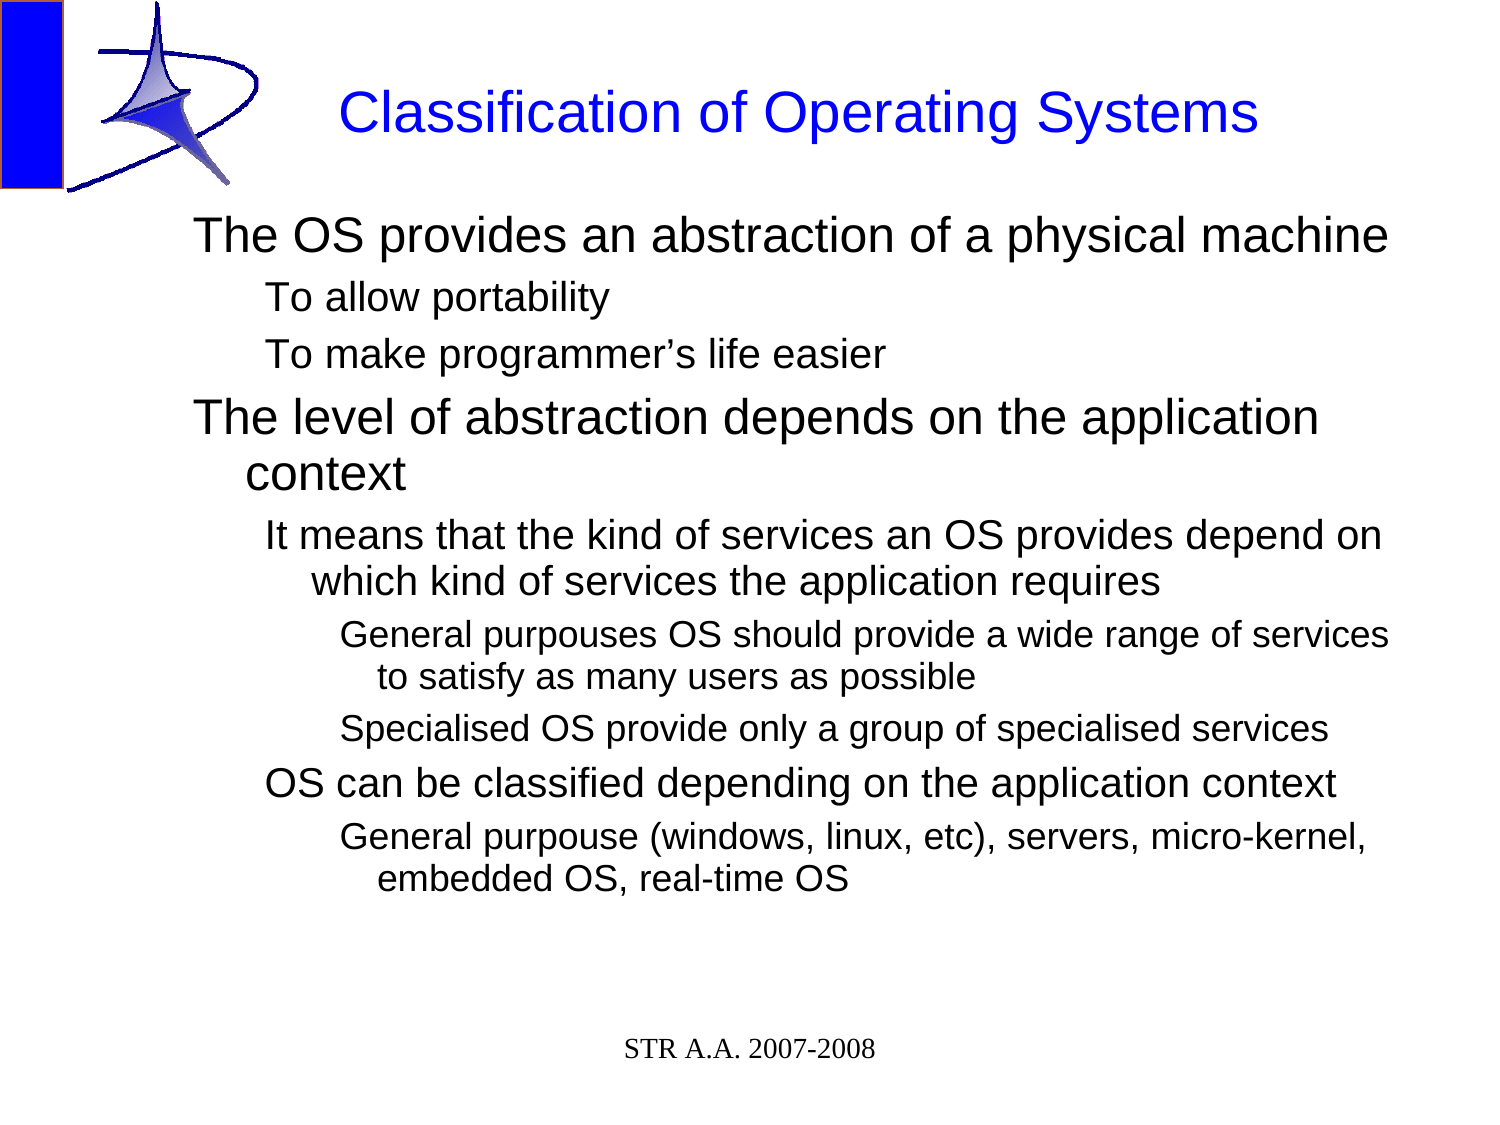

# Classification of Operating Systems
The OS provides an abstraction of a physical machine
To allow portability
To make programmer’s life easier
The level of abstraction depends on the application context
It means that the kind of services an OS provides depend on which kind of services the application requires
General purpouses OS should provide a wide range of services to satisfy as many users as possible
Specialised OS provide only a group of specialised services
OS can be classified depending on the application context
General purpouse (windows, linux, etc), servers, micro-kernel, embedded OS, real-time OS
STR A.A. 2007-2008